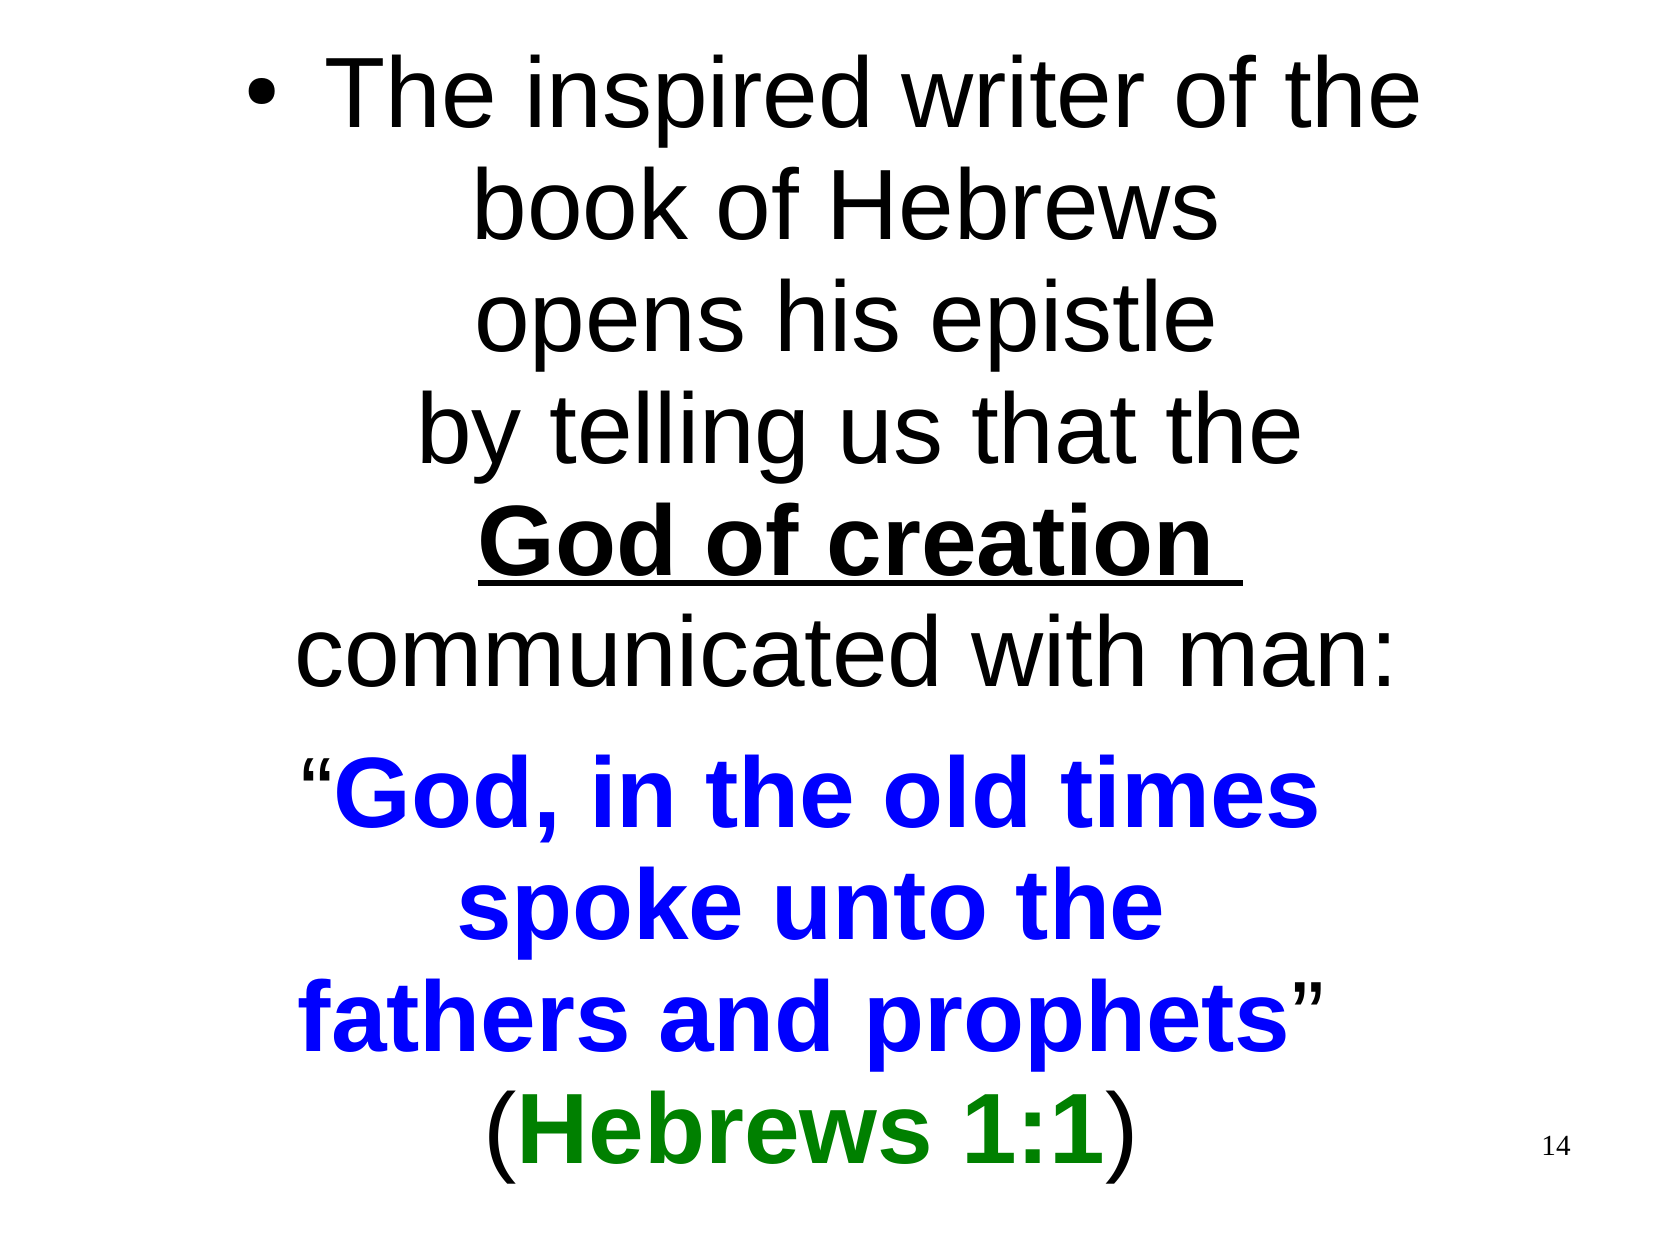

# The inspired writer of the book of Hebrews opens his epistle by telling us that the God of creation communicated with man:
“God, in the old times
spoke unto the
fathers and prophets”
(Hebrews 1:1)
14